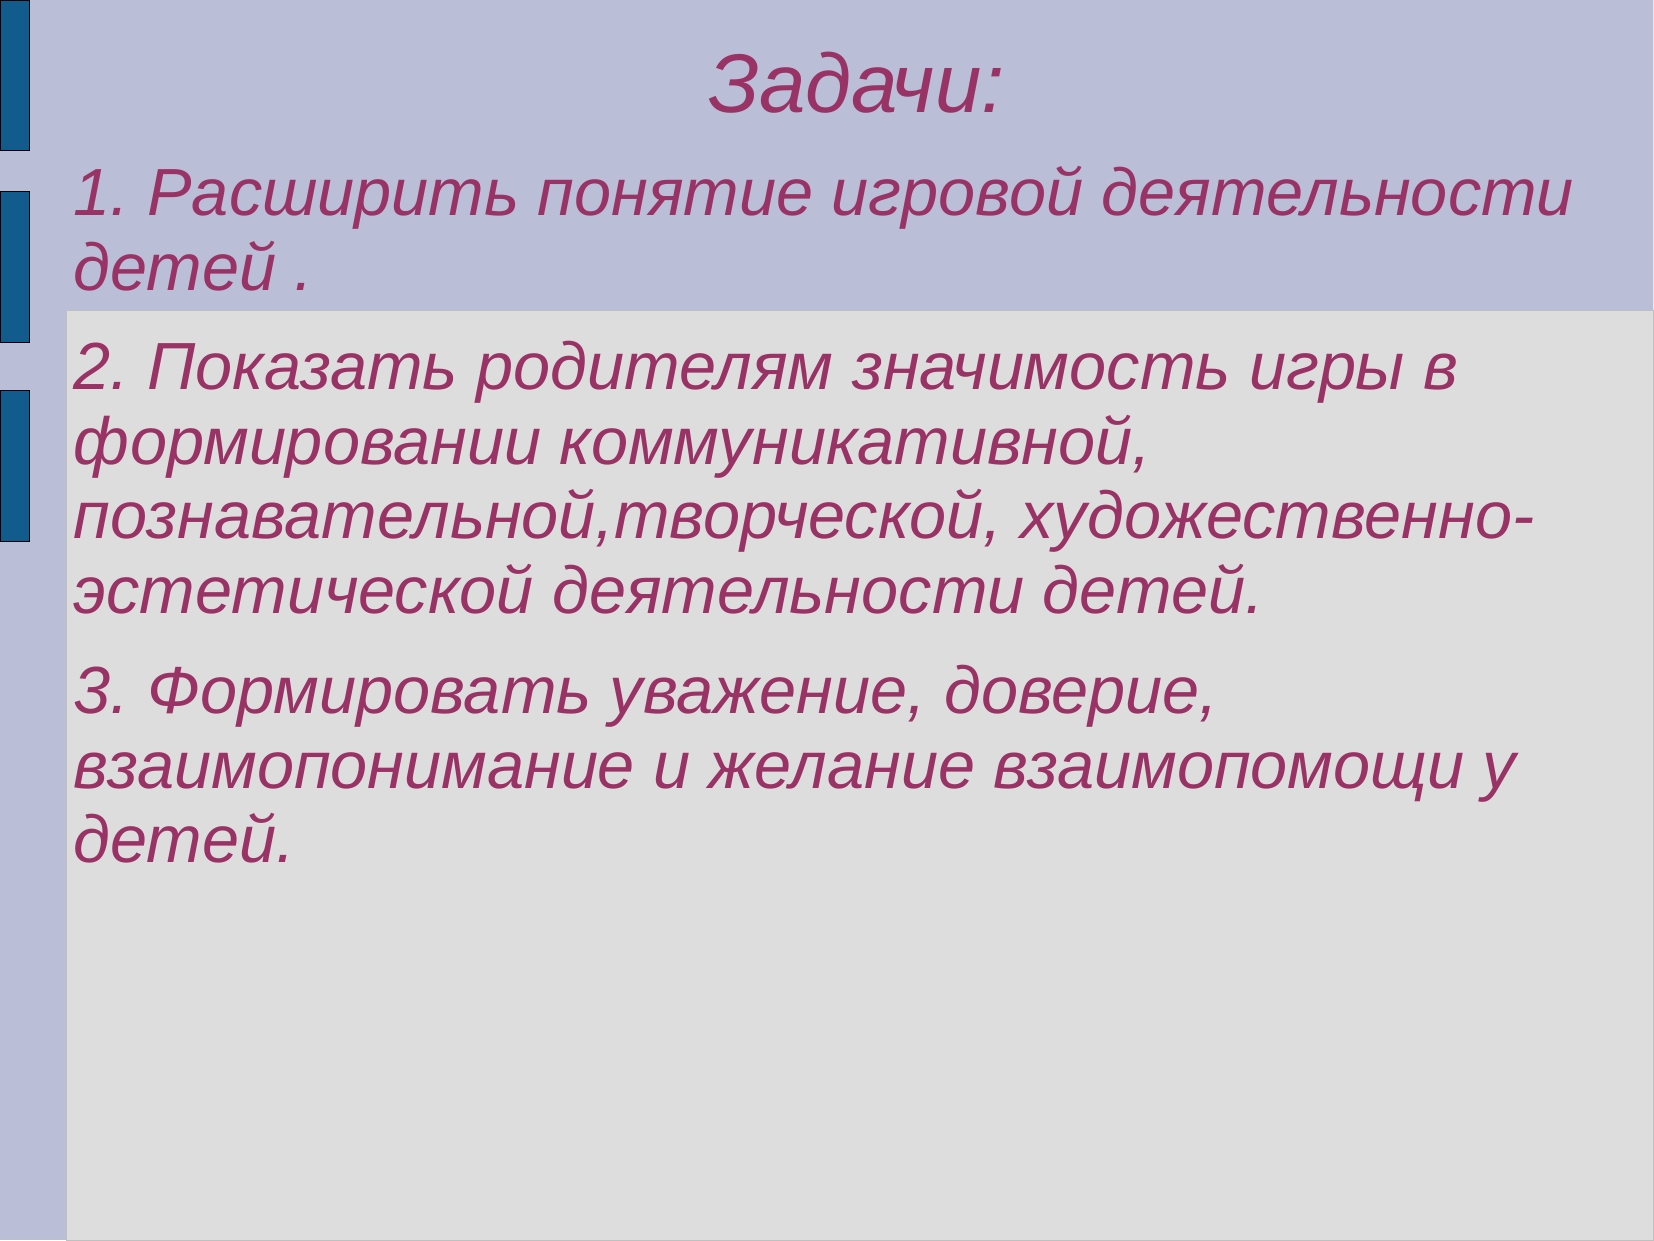

Задачи:
1. Расширить понятие игровой деятельности детей .
2. Показать родителям значимость игры в формировании коммуникативной, познавательной,творческой, художественно-эстетической деятельности детей.
3. Формировать уважение, доверие, взаимопонимание и желание взаимопомощи у детей.